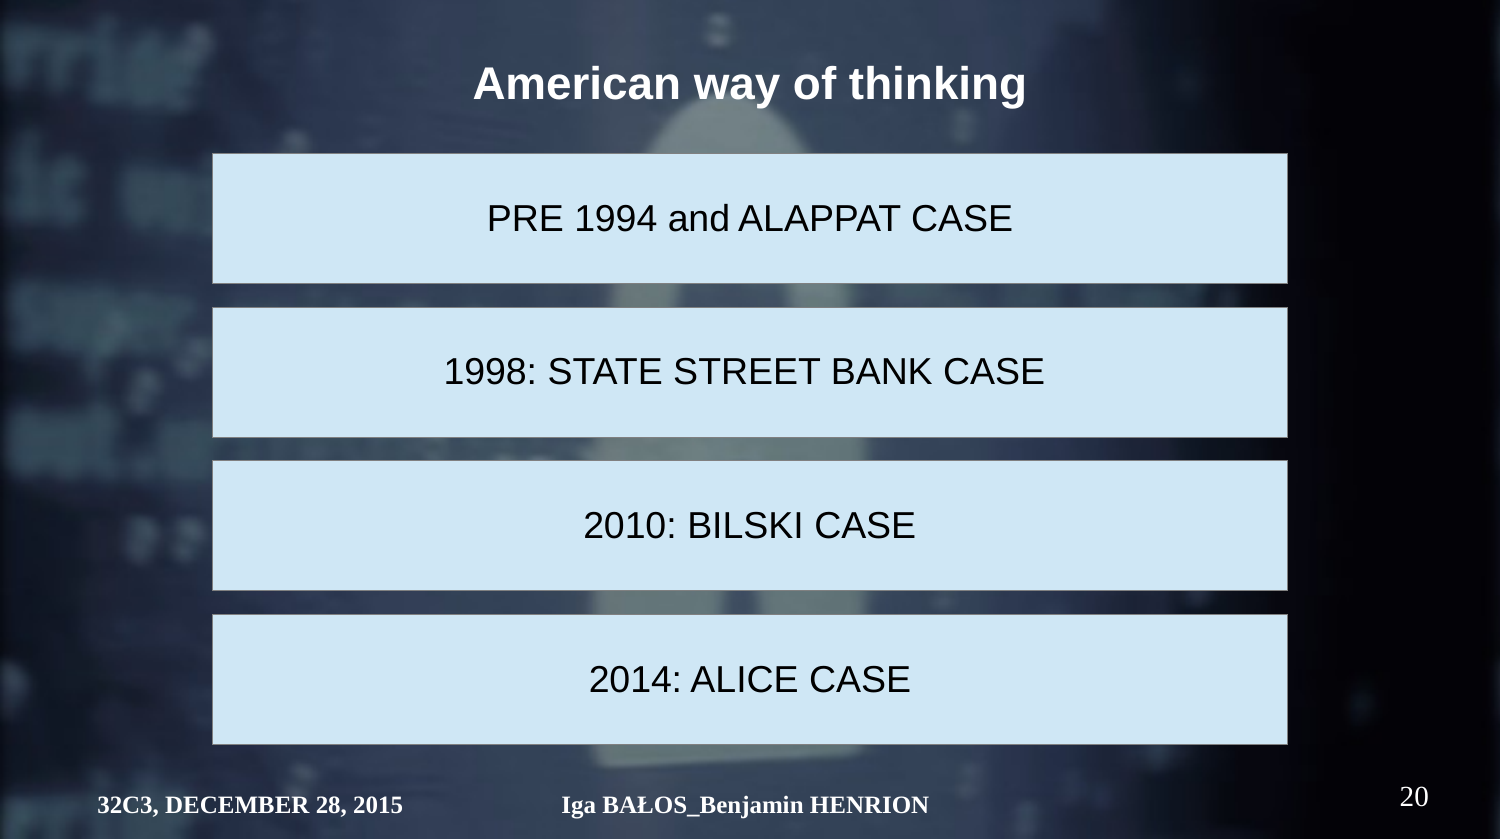

# American way of thinking
PRE 1994 and ALAPPAT CASE
1998: STATE STREET BANK CASE
2010: BILSKI CASE
2014: ALICE CASE
20
32C3, DECEMBER 22, 2015
Iga BAŁOS_Benjamin HENRION